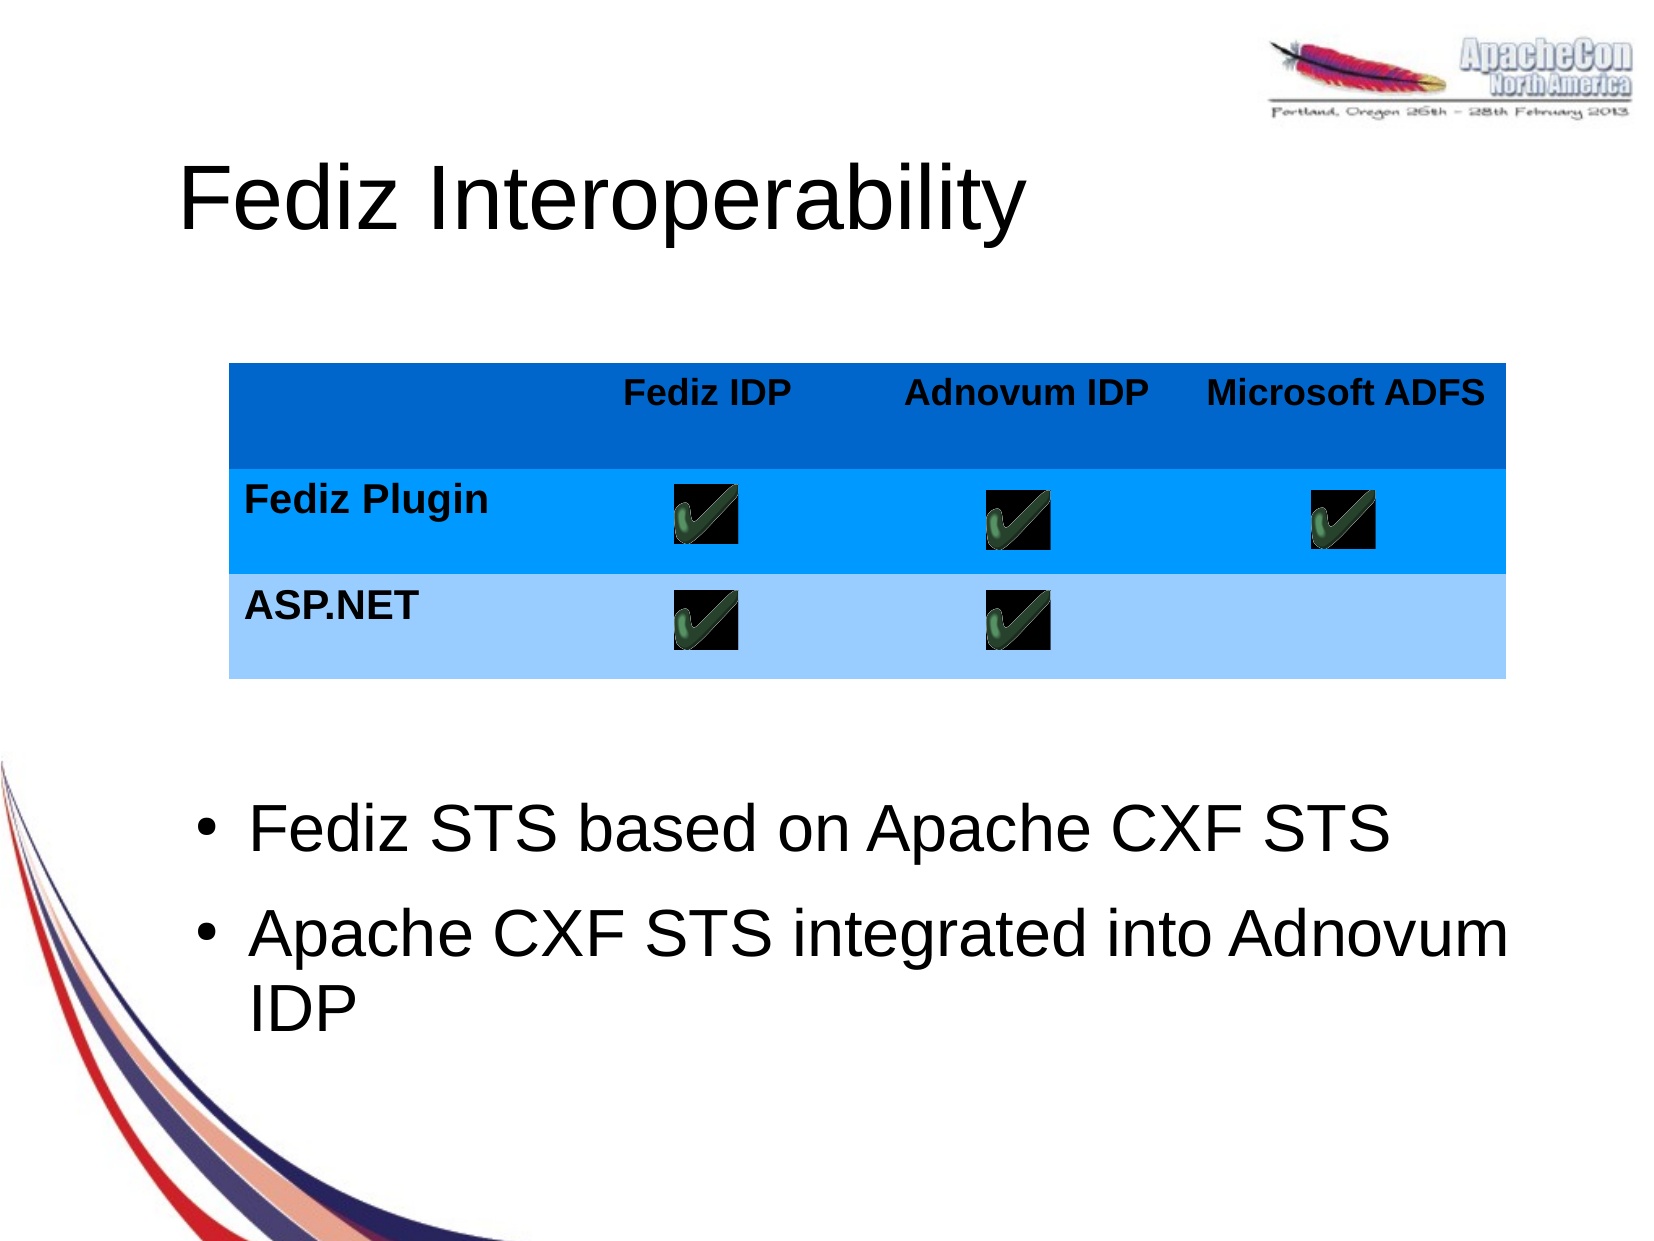

# Fediz Interoperability
| | Fediz IDP | Adnovum IDP | Microsoft ADFS |
| --- | --- | --- | --- |
| Fediz Plugin | | | |
| ASP.NET | | | |
Fediz STS based on Apache CXF STS
Apache CXF STS integrated into Adnovum IDP